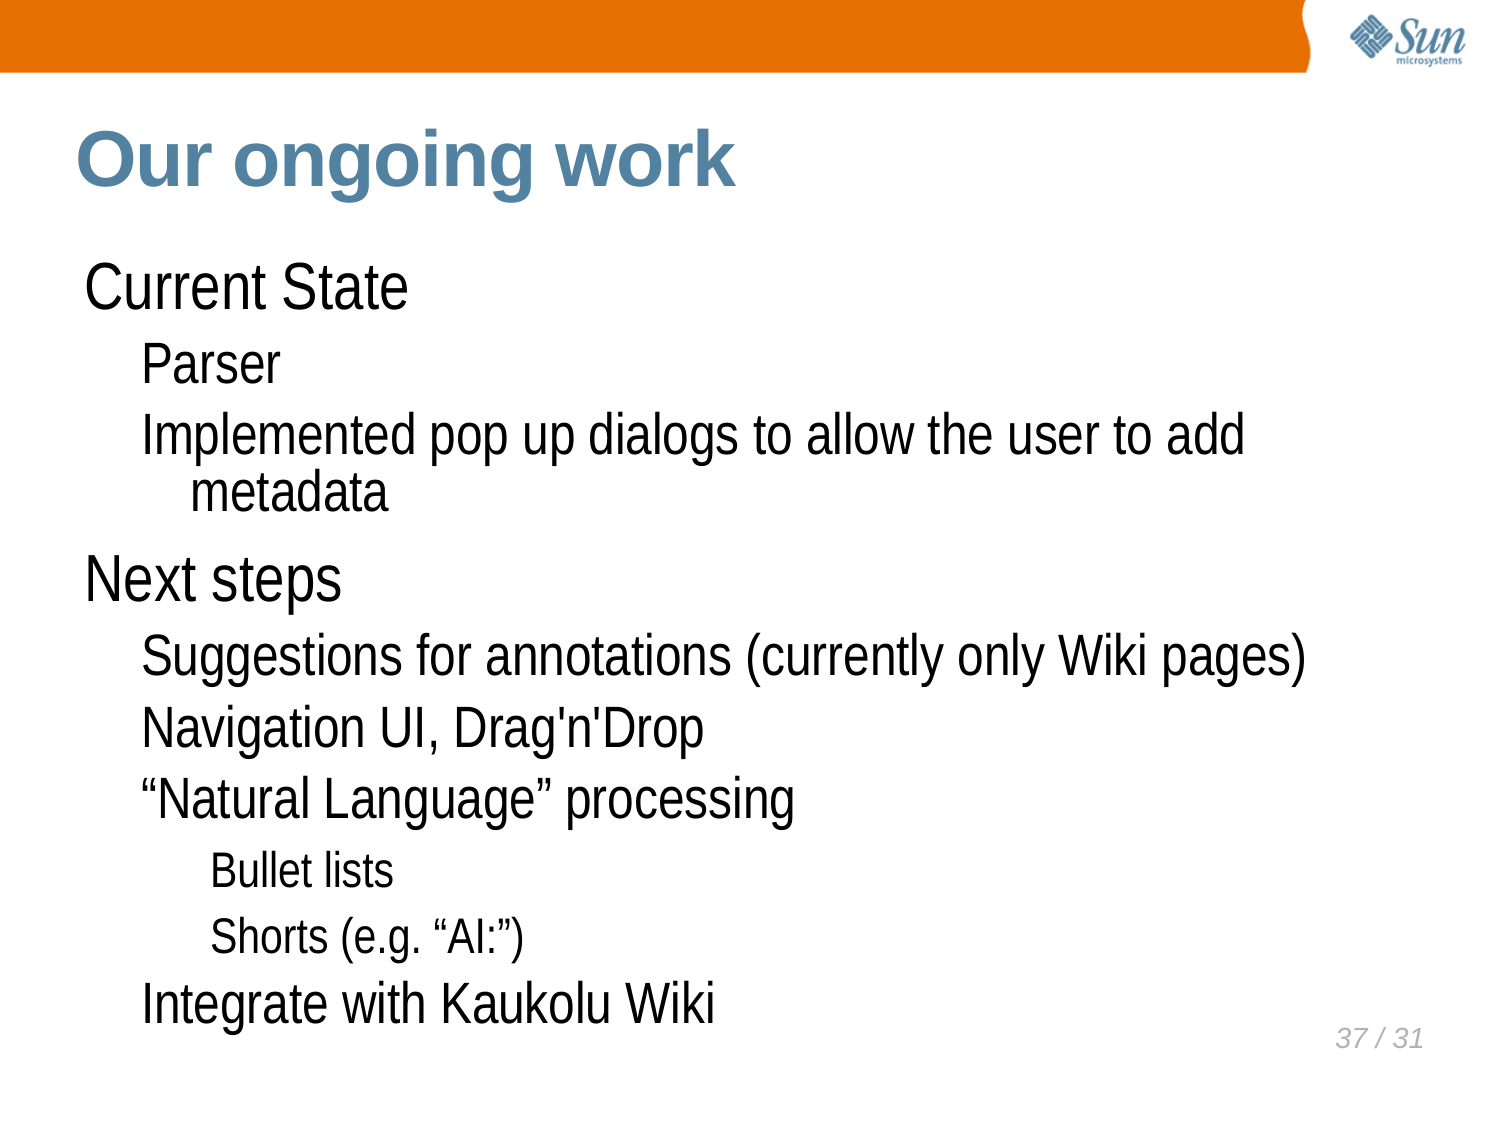

# Our ongoing work
Current State
Parser
Implemented pop up dialogs to allow the user to add metadata
Next steps
Suggestions for annotations (currently only Wiki pages)
Navigation UI, Drag'n'Drop
“Natural Language” processing
Bullet lists
Shorts (e.g. “AI:”)
Integrate with Kaukolu Wiki
37